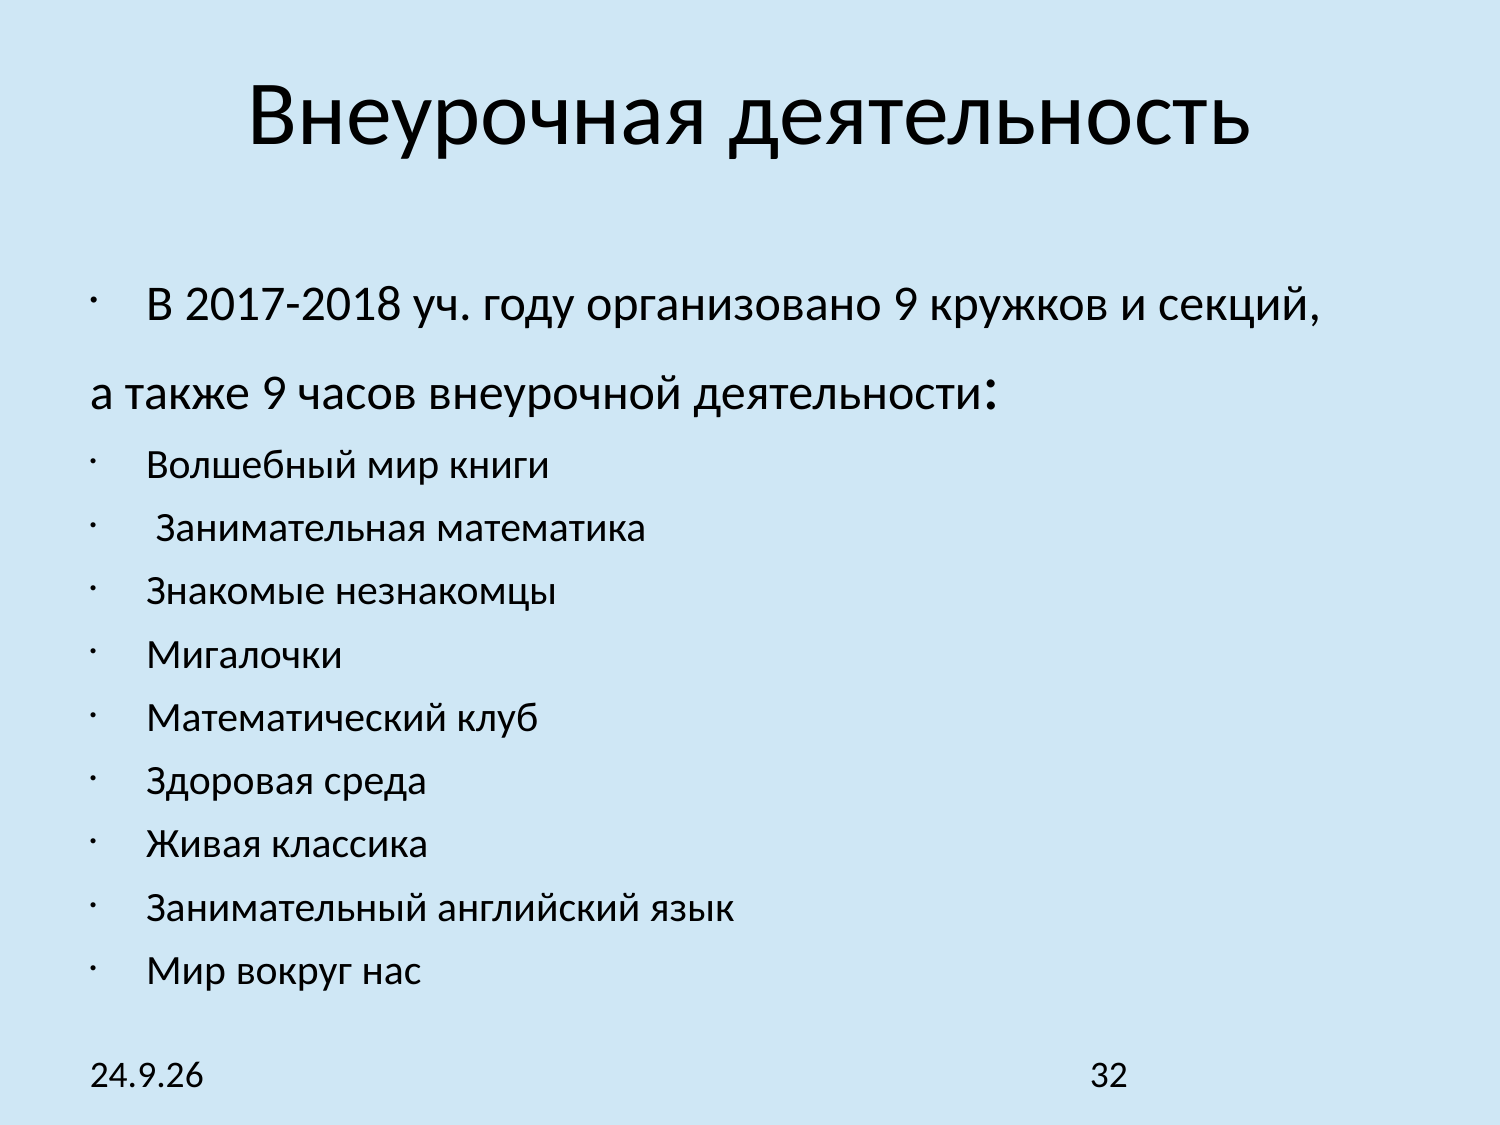

# Внеурочная деятельность
В 2017-2018 уч. году организовано 9 кружков и секций,
а также 9 часов внеурочной деятельности:
Волшебный мир книги
 Занимательная математика
Знакомые незнакомцы
Мигалочки
Математический клуб
Здоровая среда
Живая классика
Занимательный английский язык
Мир вокруг нас